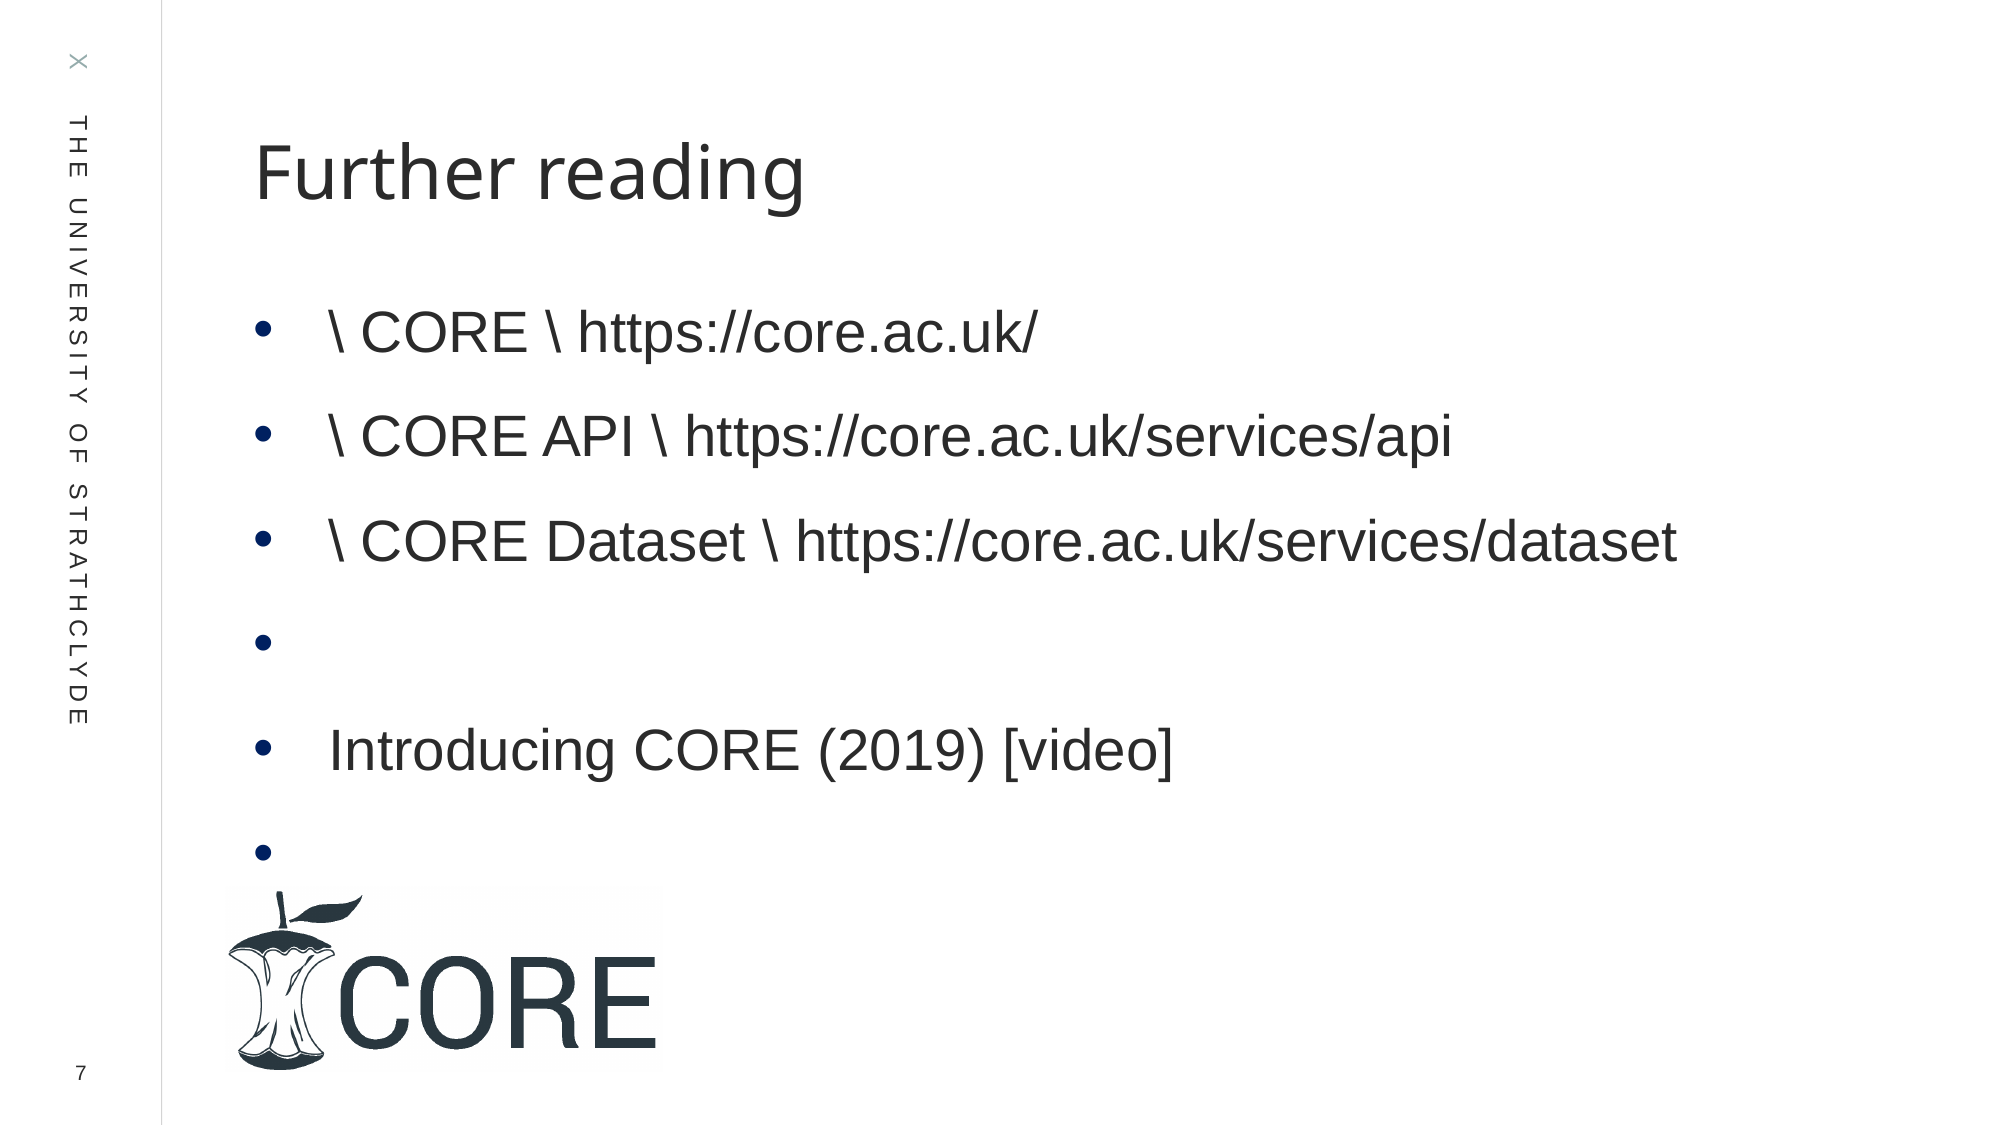

# Further reading
\ CORE \ https://core.ac.uk/
\ CORE API \ https://core.ac.uk/services/api
\ CORE Dataset \ https://core.ac.uk/services/dataset
Introducing CORE (2019) [video]